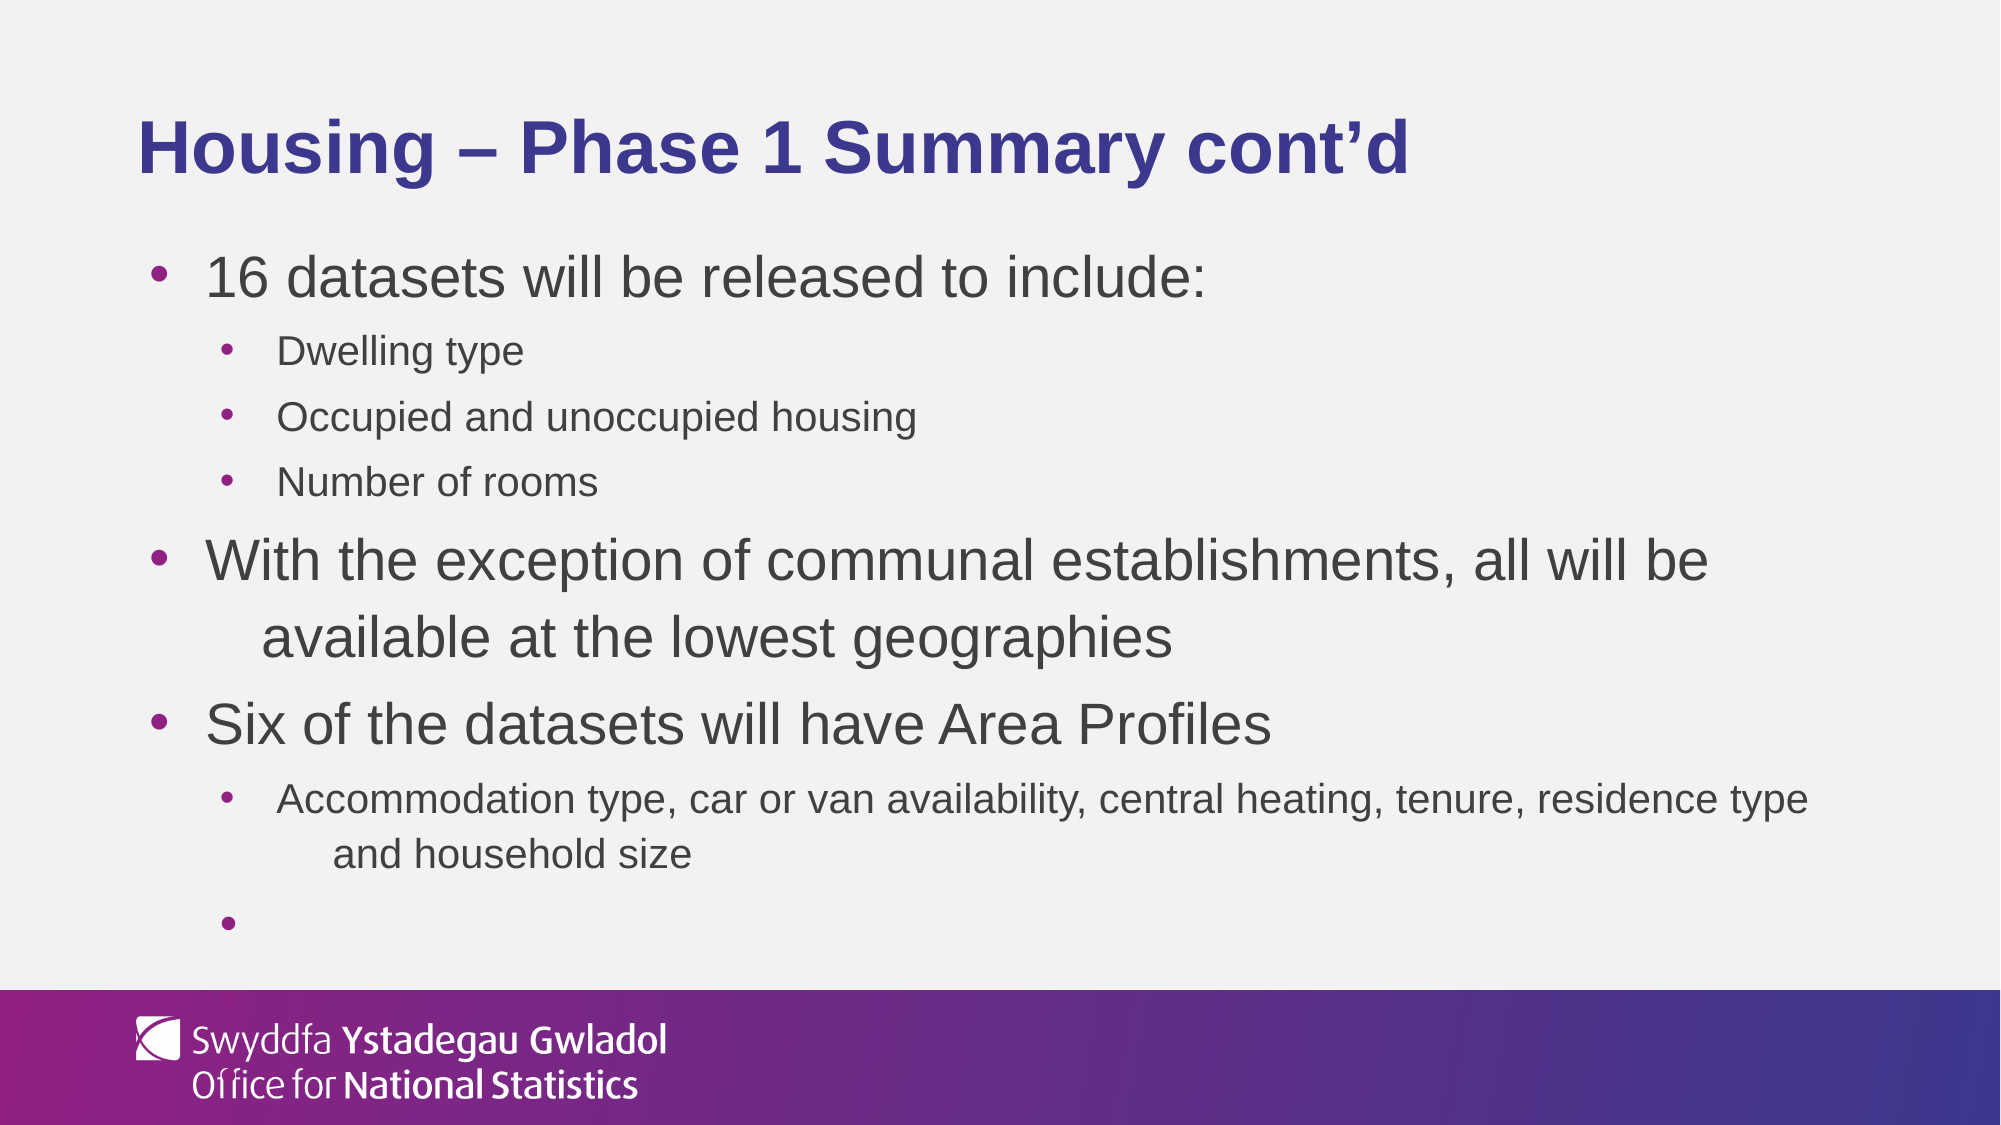

Housing – Phase 1 Summary cont’d
# 16 datasets will be released to include:
Dwelling type
Occupied and unoccupied housing
Number of rooms
With the exception of communal establishments, all will be available at the lowest geographies
Six of the datasets will have Area Profiles
Accommodation type, car or van availability, central heating, tenure, residence type and household size